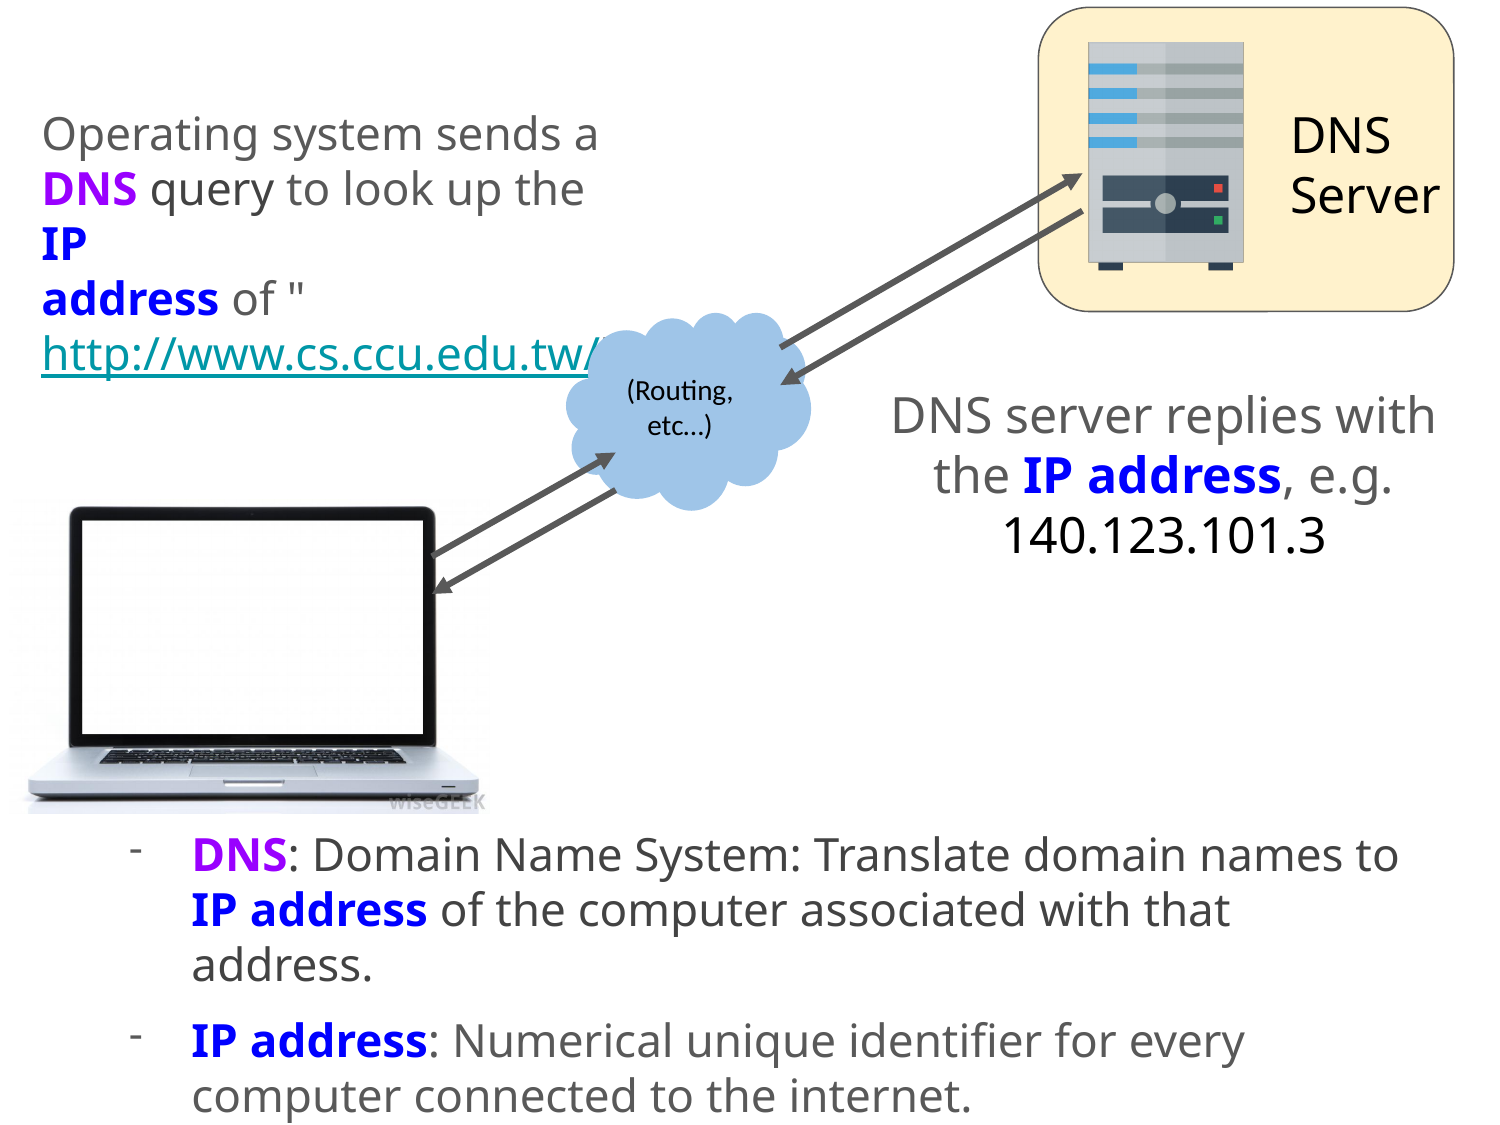

DNS Server
# Operating system sends a DNS query to look up the IP address of "http://www.cs.ccu.edu.tw/"
(Routing, etc…)
DNS server replies with the IP address, e.g. 140.123.101.3
DNS: Domain Name System: Translate domain names to IP address of the computer associated with that address.
IP address: Numerical unique identifier for every computer connected to the internet.